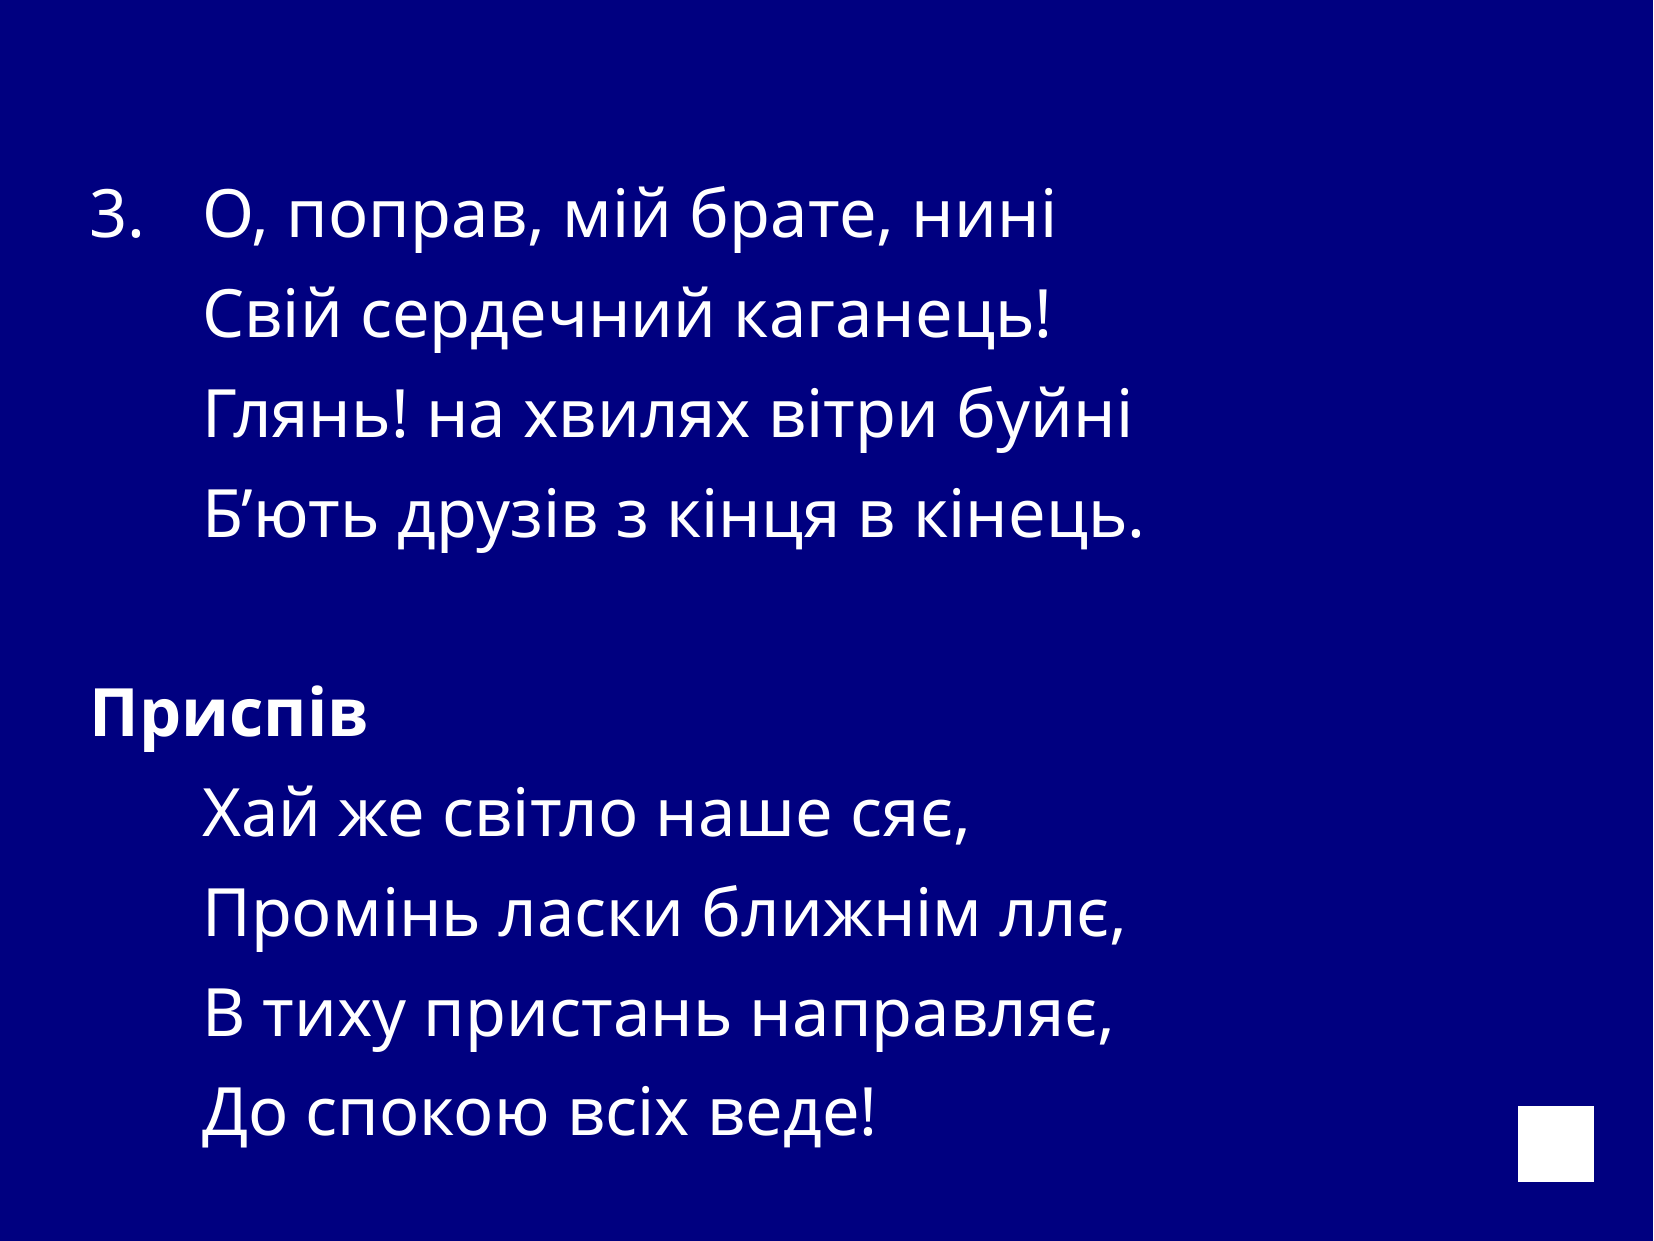

3.	О, поправ, мій брате, нині
	Свій сердечний каганець!
	Глянь! на хвилях вітри буйні
	Б’ють друзів з кінця в кінець.
Приспів
	Хай же світло наше сяє,
	Промінь ласки ближнім ллє,
	В тиху пристань направляє,
	До спокою всіх веде!